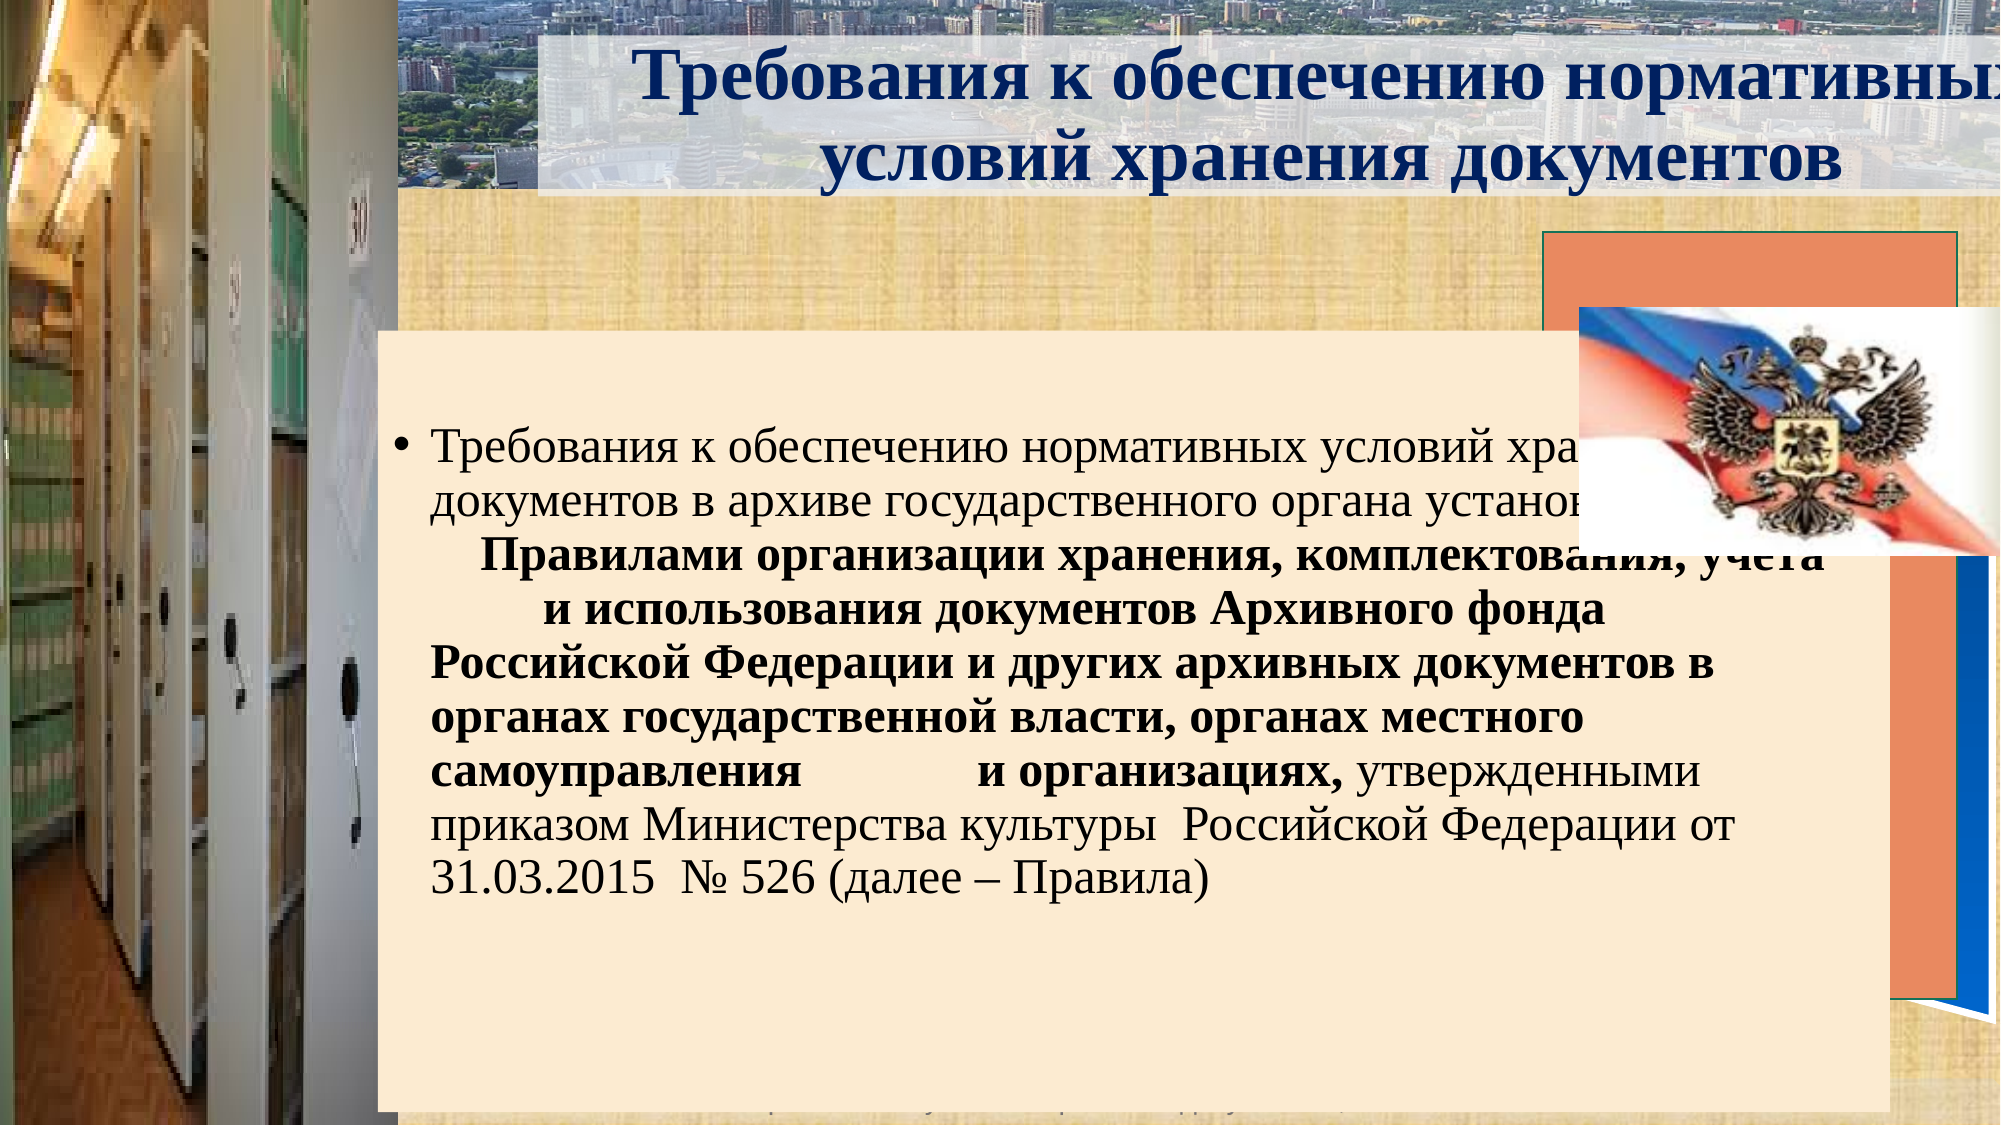

# Требования к обеспечению нормативных условий хранения документов
Требования к обеспечению нормативных условий хранения документов в архиве государственного органа установлены Правилами организации хранения, комплектования, учета и использования документов Архивного фонда Российской Федерации и других архивных документов в органах государственной власти, органах местного самоуправления и организациях, утвержденными приказом Министерства культуры Российской Федерации от 31.03.2015 № 526 (далее – Правила)